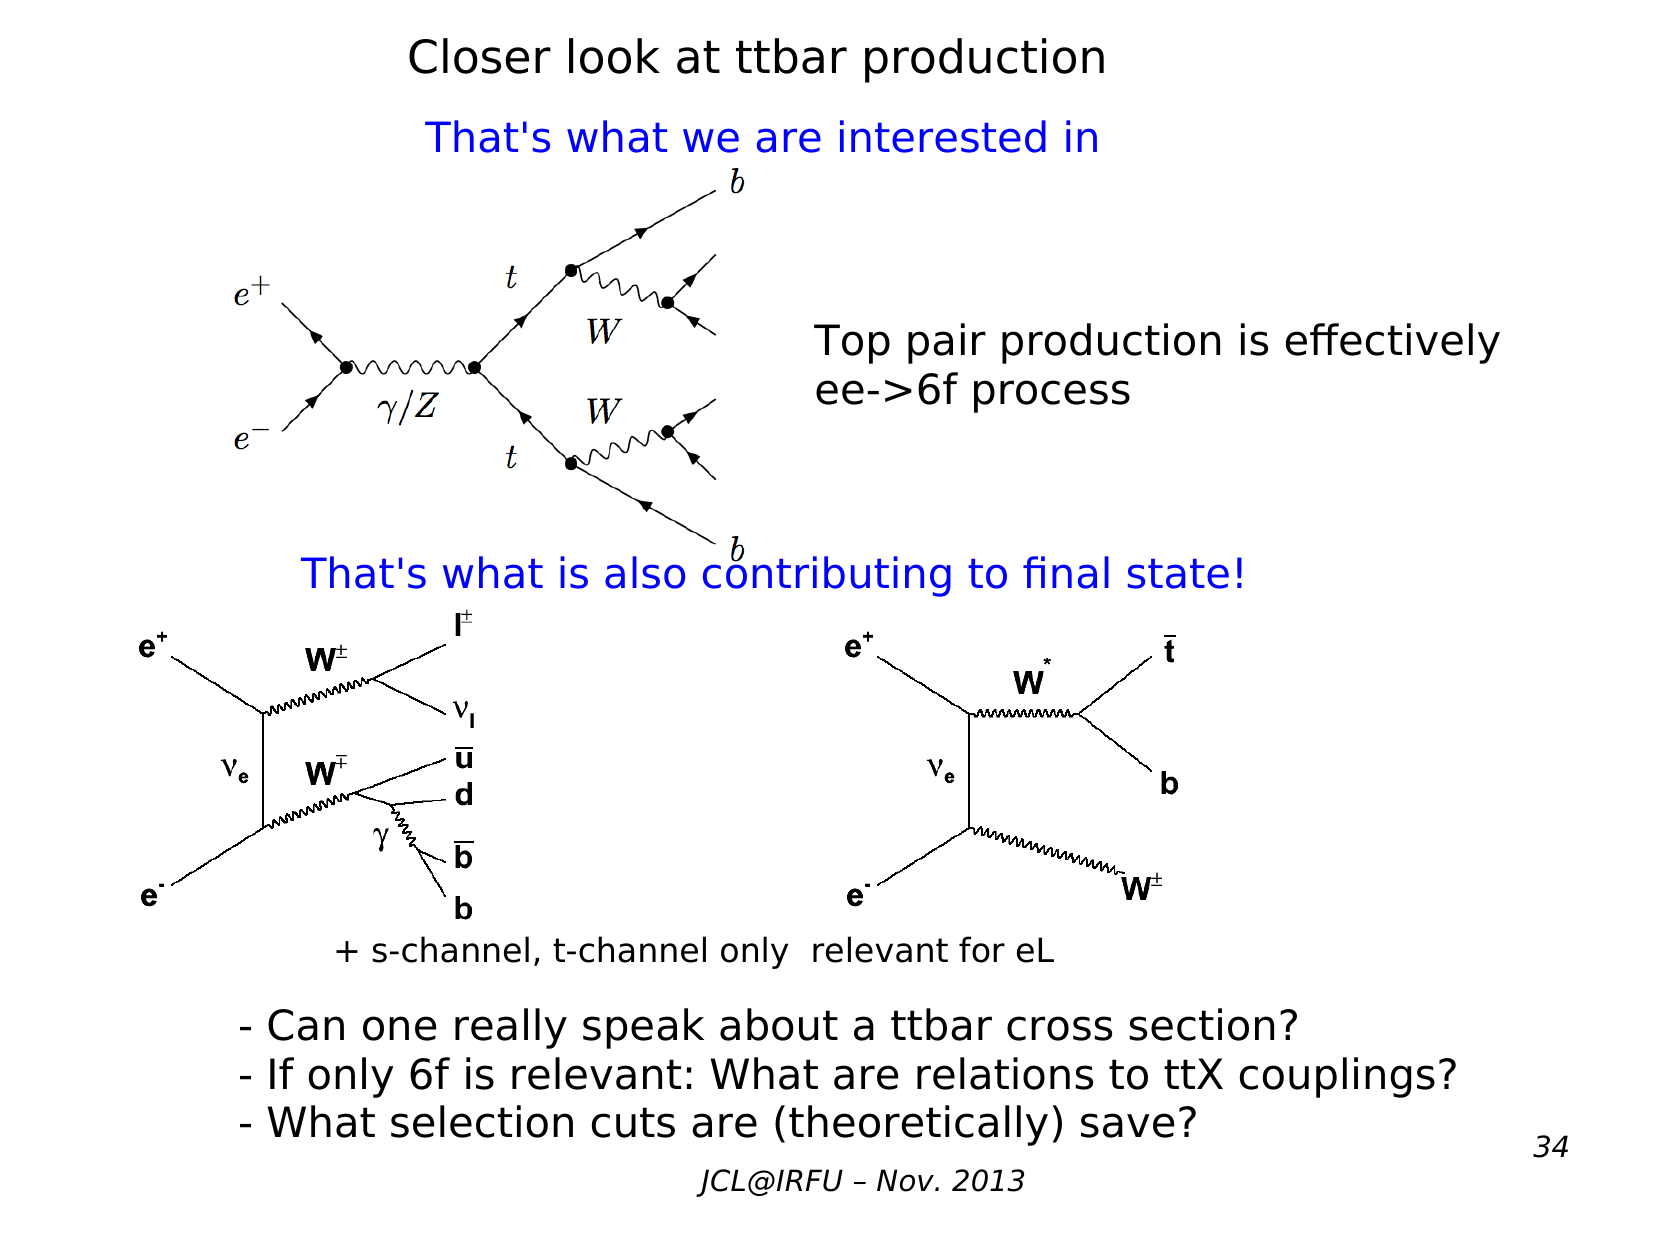

Closer look at ttbar production
That's what we are interested in
Top pair production is effectively ee->6f process
That's what is also contributing to final state!
+ s-channel, t-channel only relevant for eL
- Can one really speak about a ttbar cross section?
- If only 6f is relevant: What are relations to ttX couplings?
- What selection cuts are (theoretically) save?
FCPPL Workshop - March 2012
34